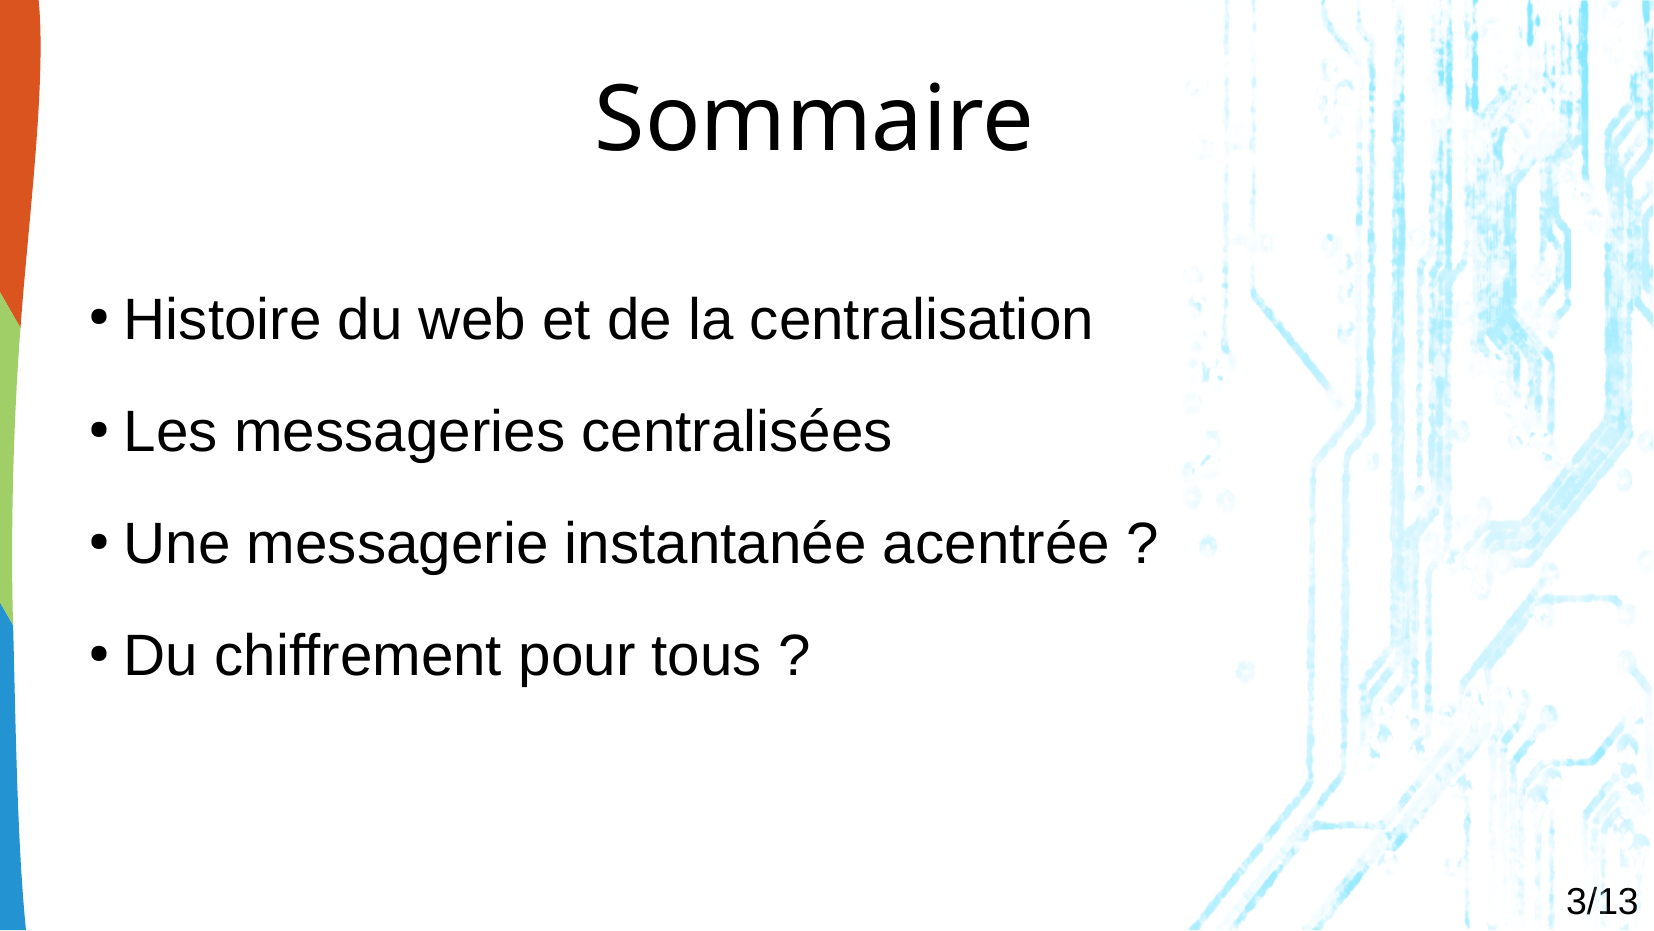

# Sommaire
Histoire du web et de la centralisation
Les messageries centralisées
Une messagerie instantanée acentrée ?
Du chiffrement pour tous ?